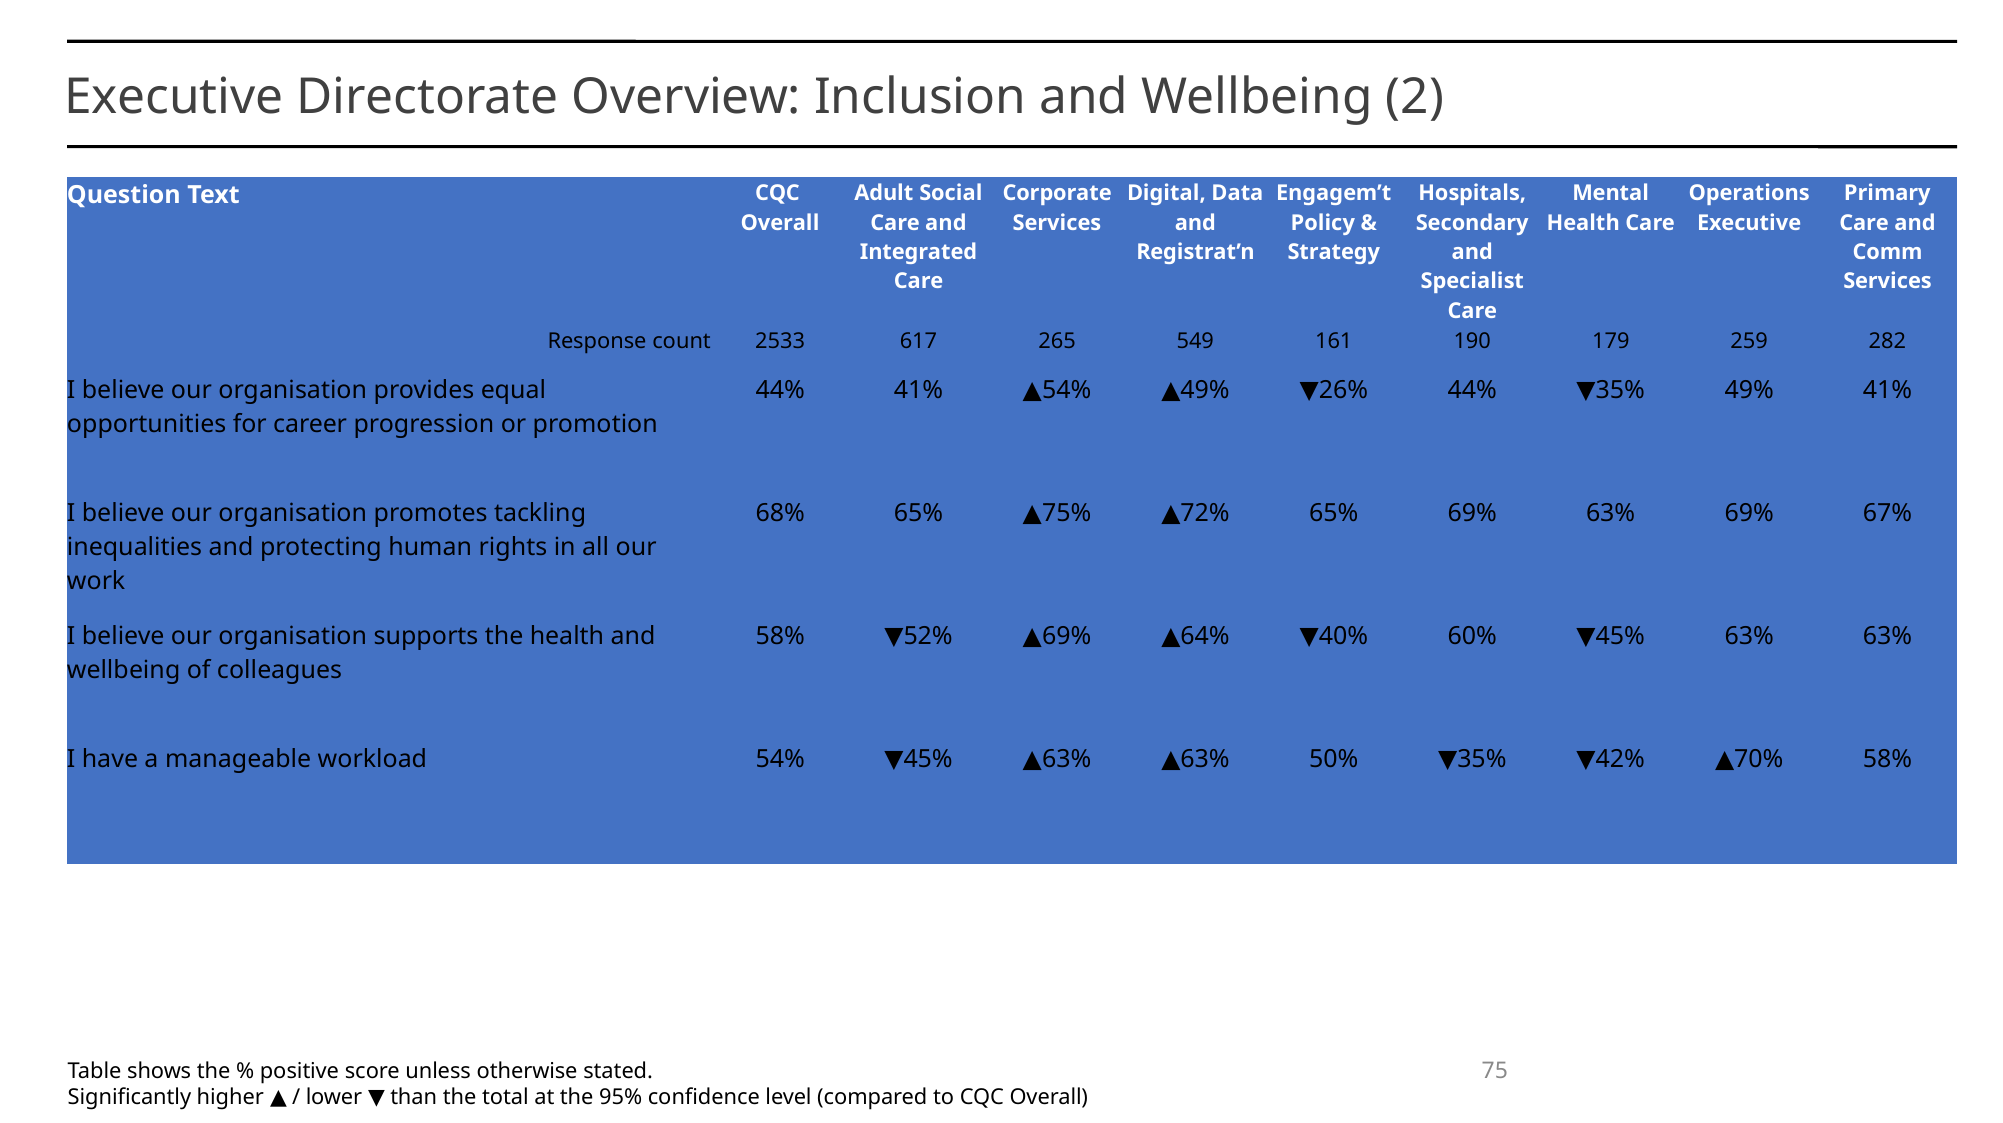

# Executive Directorate Overview: Inclusion and Wellbeing (2)
| Question Text | CQC Overall | Adult Social Care and Integrated Care | Corporate Services | Digital, Data and Registrat’n | Engagem’t Policy & Strategy | Hospitals, Secondary and Specialist Care | Mental Health Care | Operations Executive | Primary Care and Comm Services |
| --- | --- | --- | --- | --- | --- | --- | --- | --- | --- |
| Response count | 2533 | 617 | 265 | 549 | 161 | 190 | 179 | 259 | 282 |
| I believe our organisation provides equal opportunities for career progression or promotion | 44% | 41% | ▲54% | ▲49% | ▼26% | 44% | ▼35% | 49% | 41% |
| I believe our organisation promotes tackling inequalities and protecting human rights in all our work | 68% | 65% | ▲75% | ▲72% | 65% | 69% | 63% | 69% | 67% |
| I believe our organisation supports the health and wellbeing of colleagues | 58% | ▼52% | ▲69% | ▲64% | ▼40% | 60% | ▼45% | 63% | 63% |
| I have a manageable workload | 54% | ▼45% | ▲63% | ▲63% | 50% | ▼35% | ▼42% | ▲70% | 58% |
Table shows the % positive score unless otherwise stated.
Significantly higher ▲ / lower ▼ than the total at the 95% confidence level (compared to CQC Overall)